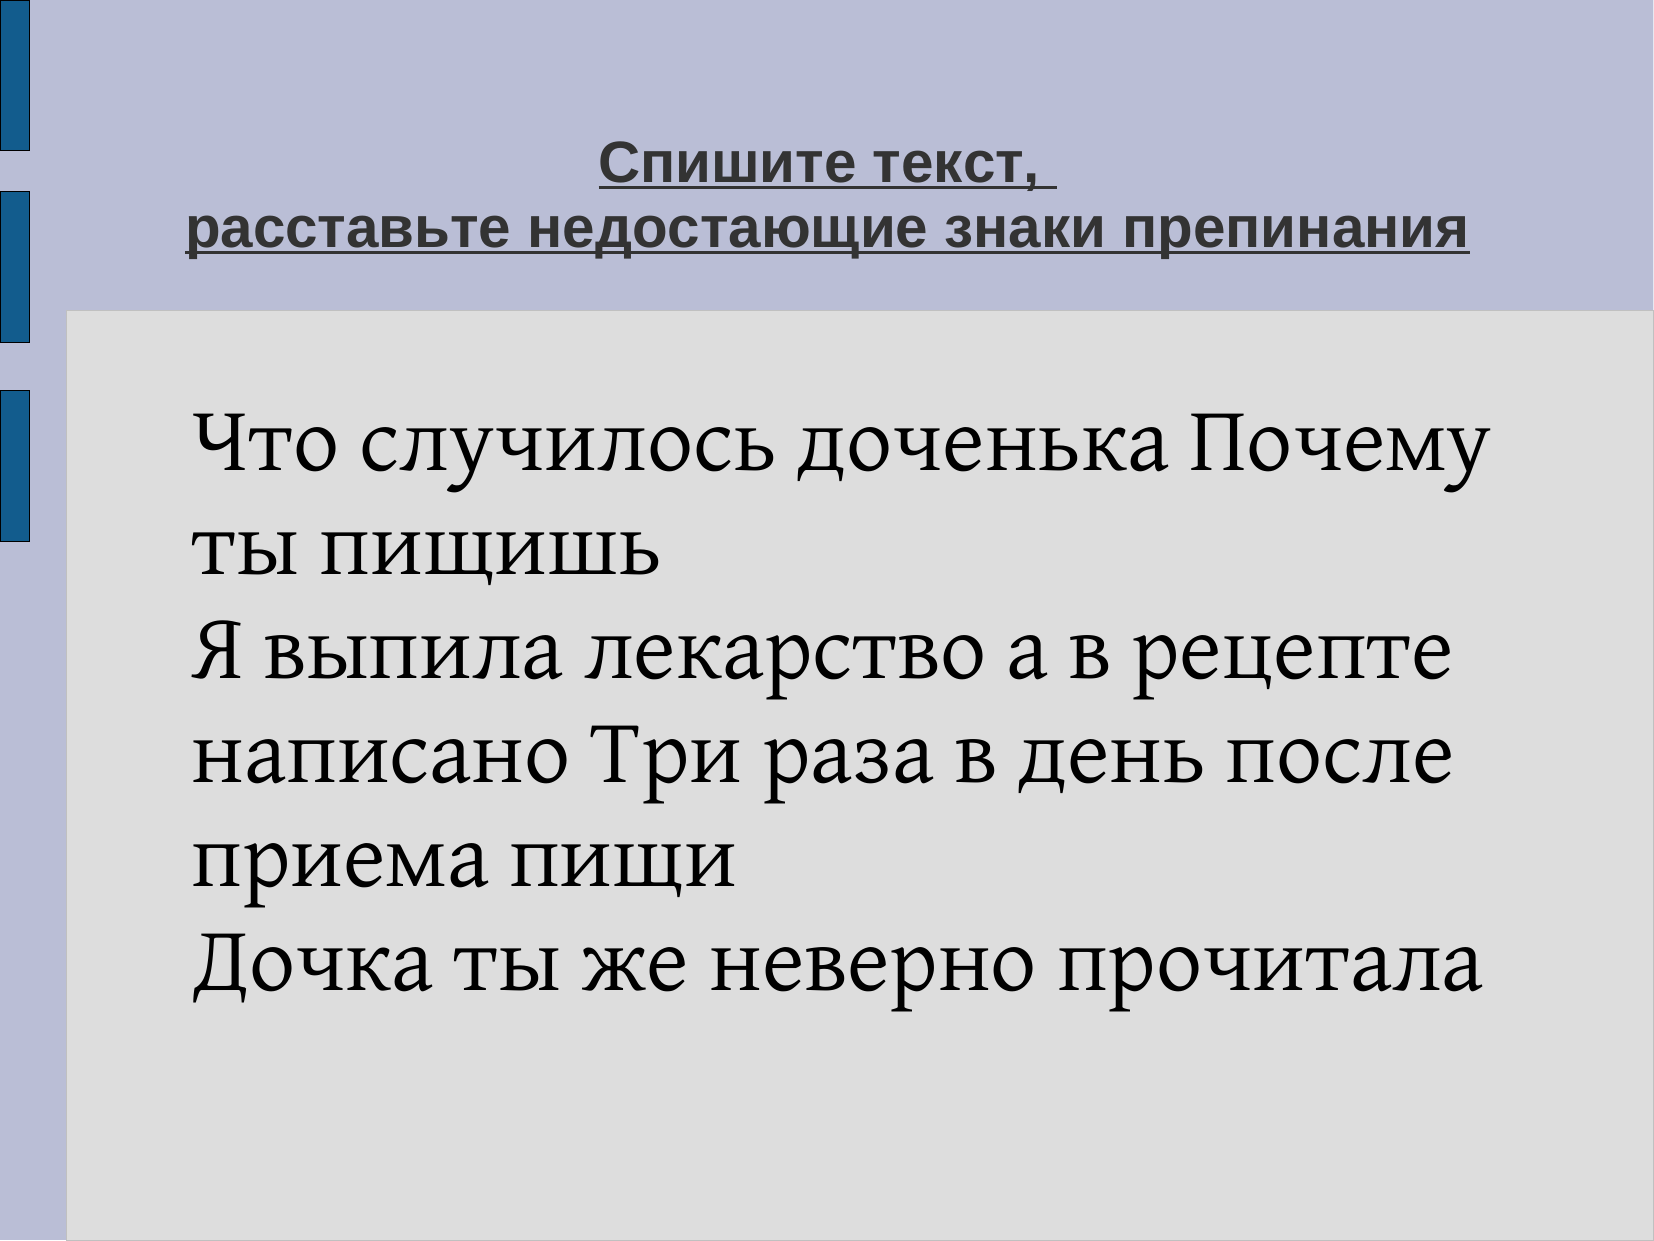

# Спишите текст, расставьте недостающие знаки препинания
Что случилось доченька Почему ты пищишь
Я выпила лекарство а в рецепте написано Три раза в день после приема пищи
Дочка ты же неверно прочитала